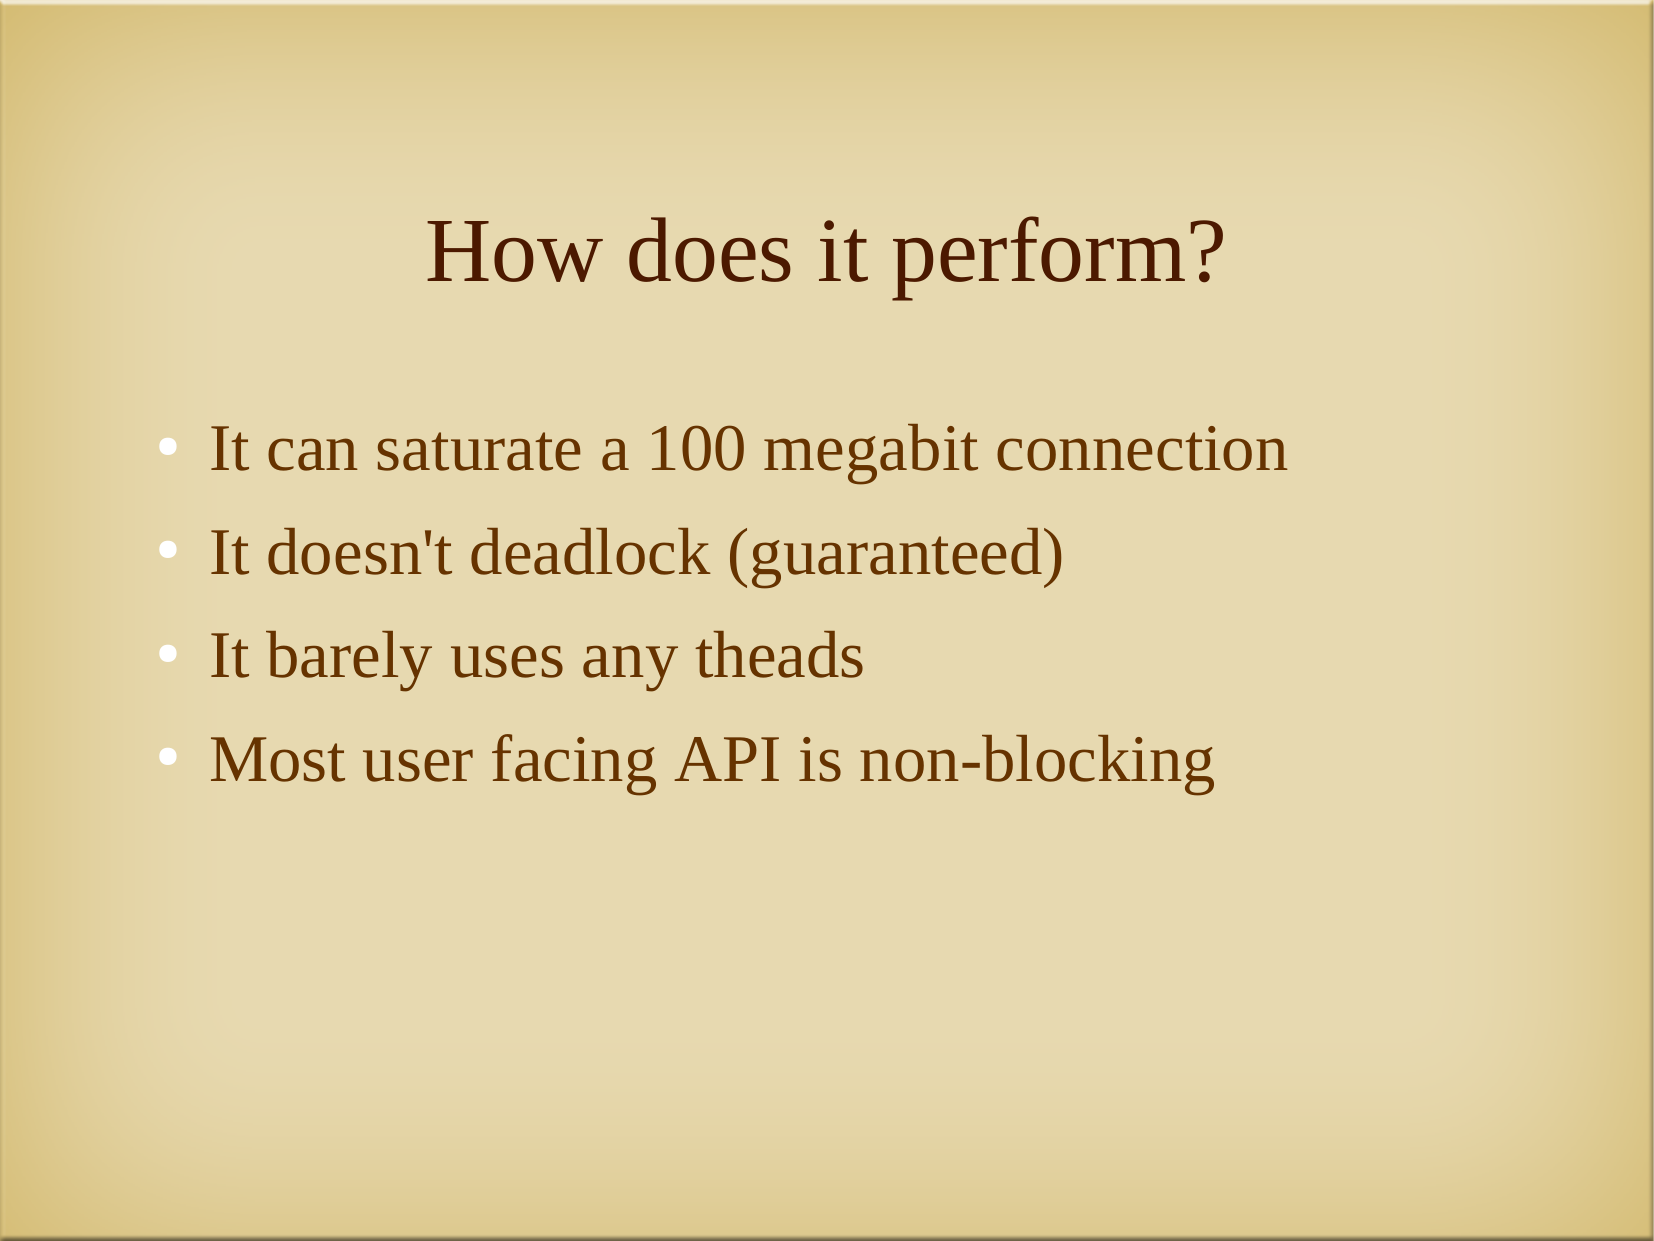

# How does it perform?
It can saturate a 100 megabit connection
It doesn't deadlock (guaranteed)
It barely uses any theads
Most user facing API is non-blocking